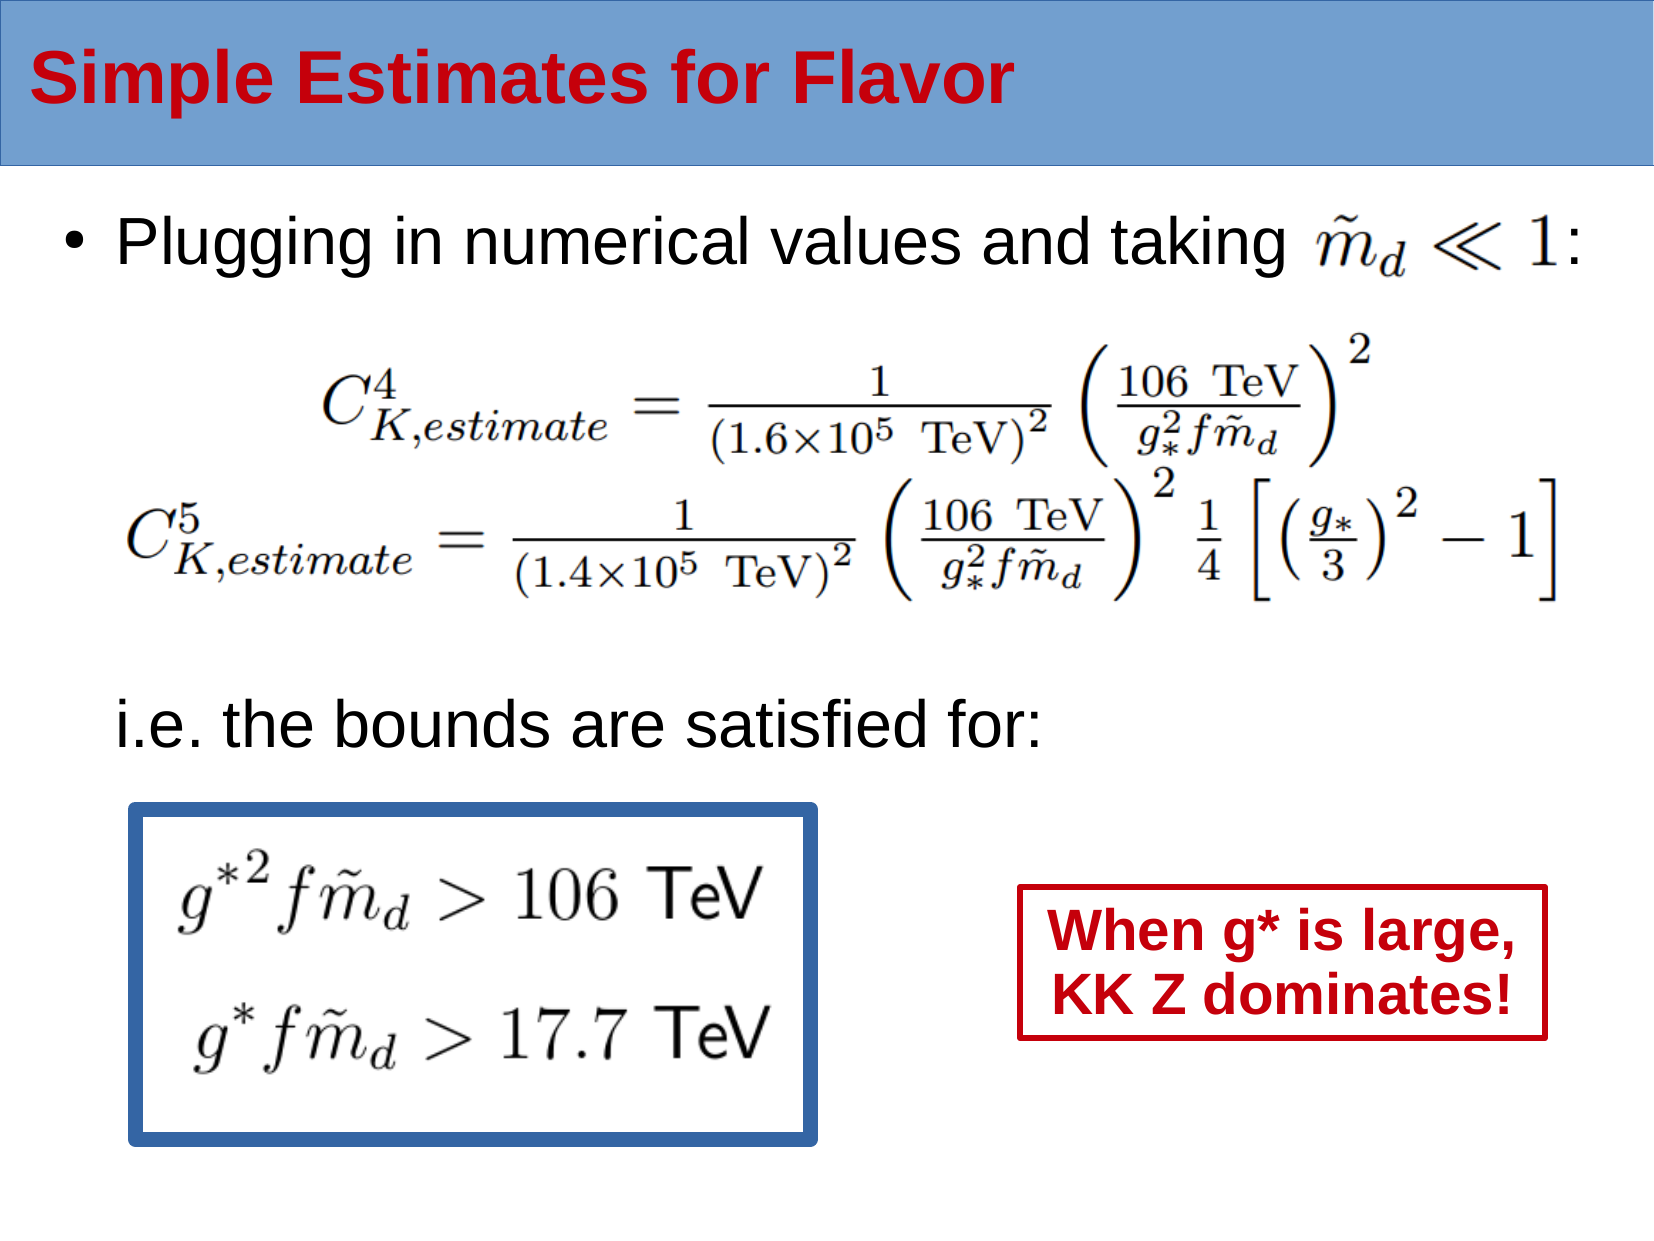

# Simple Estimates for Flavor
Plugging in numerical values and taking :
i.e. the bounds are satisfied for:
When g* is large,
KK Z dominates!